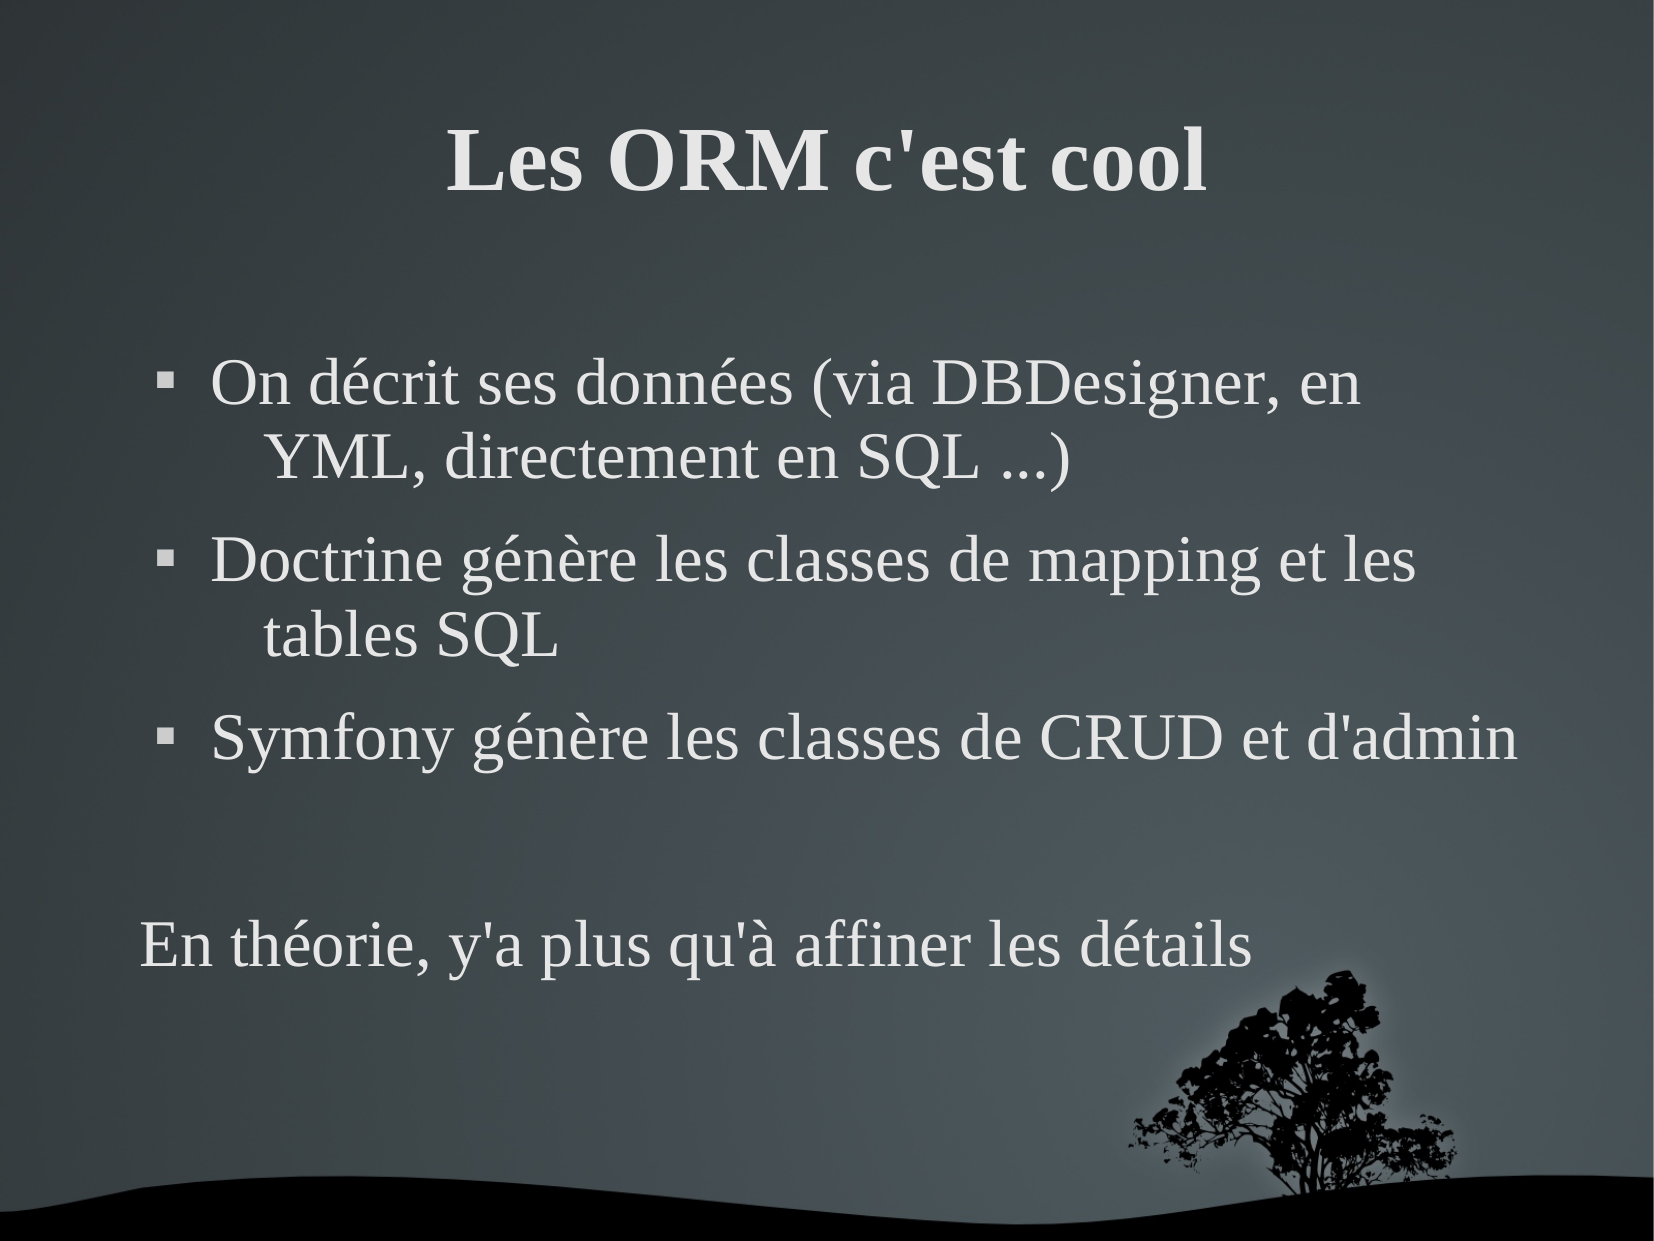

# Les ORM c'est cool
On décrit ses données (via DBDesigner, en YML, directement en SQL ...)
Doctrine génère les classes de mapping et les tables SQL
Symfony génère les classes de CRUD et d'admin
En théorie, y'a plus qu'à affiner les détails